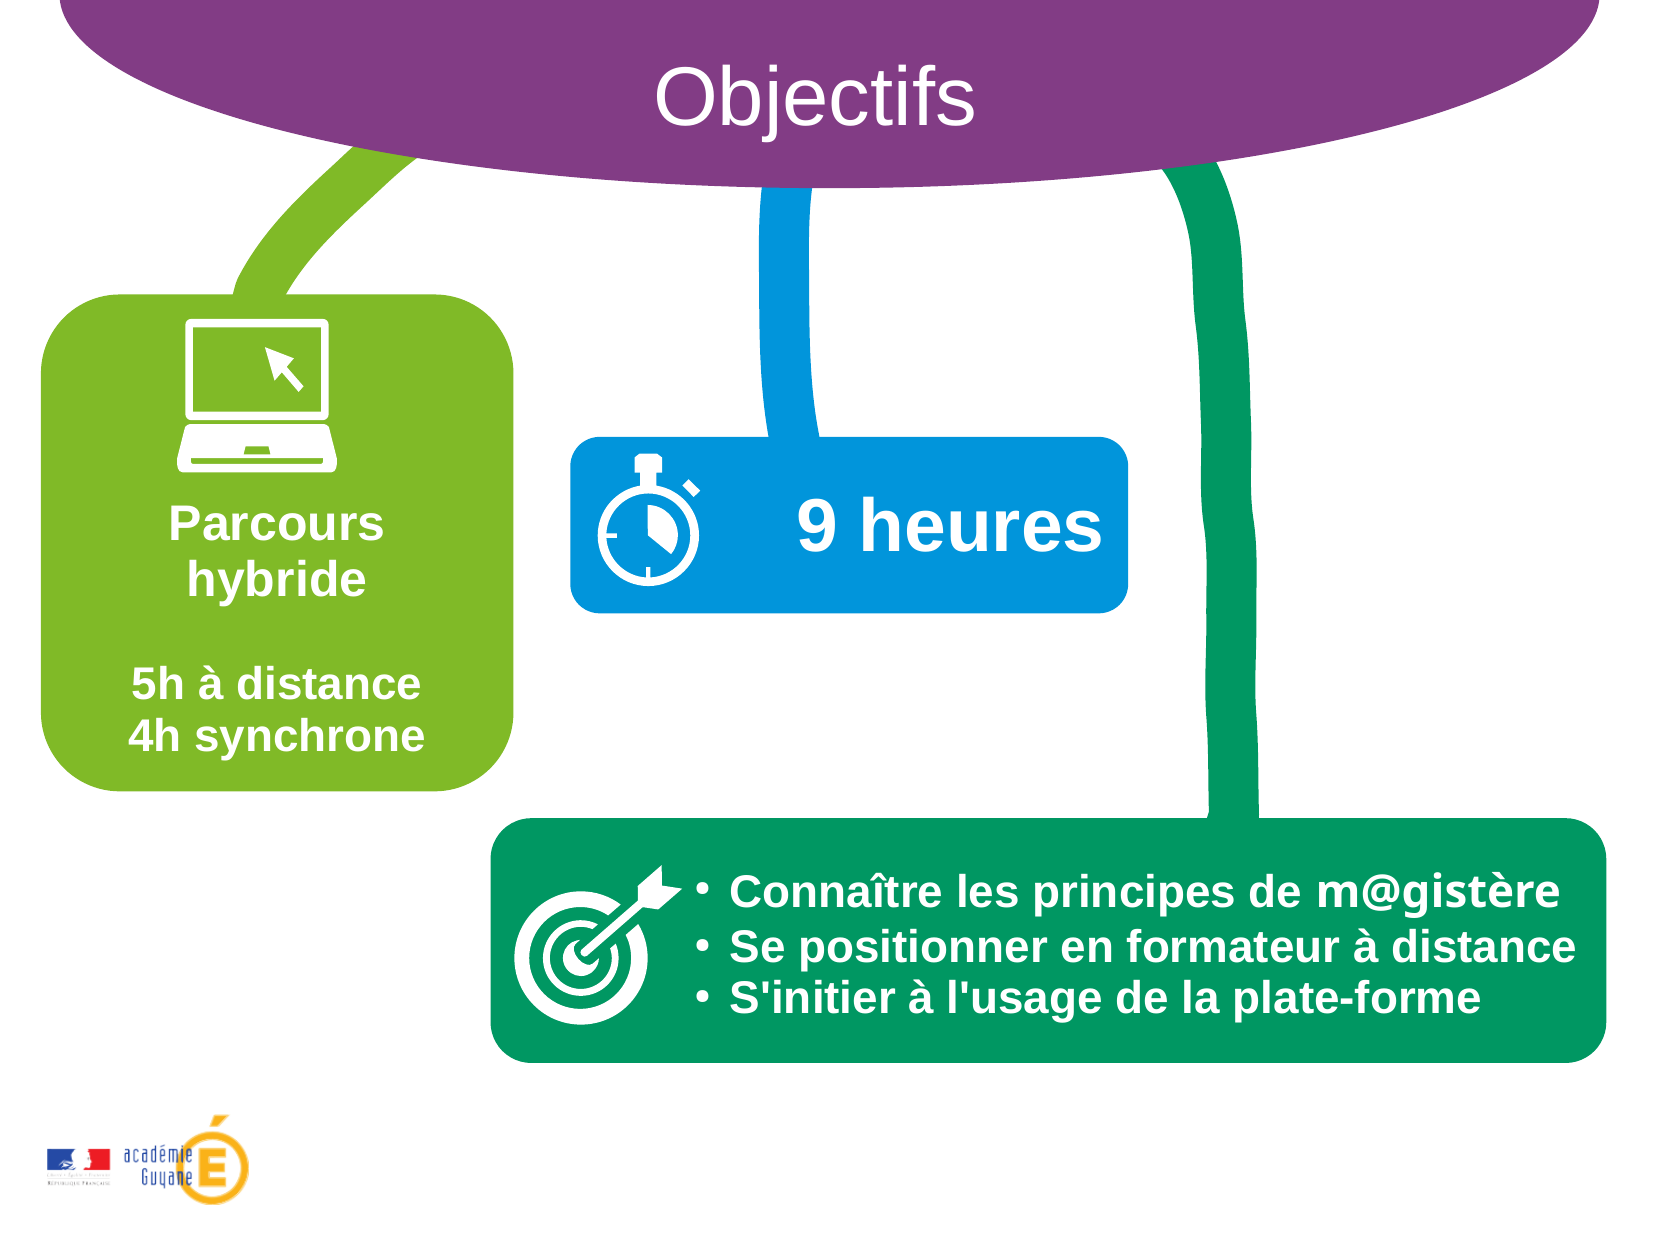

Objectifs
Parcours hybride
5h à distance
4h synchrone
9 heures
Connaître les principes de m@gistère
Se positionner en formateur à distance
S'initier à l'usage de la plate-forme